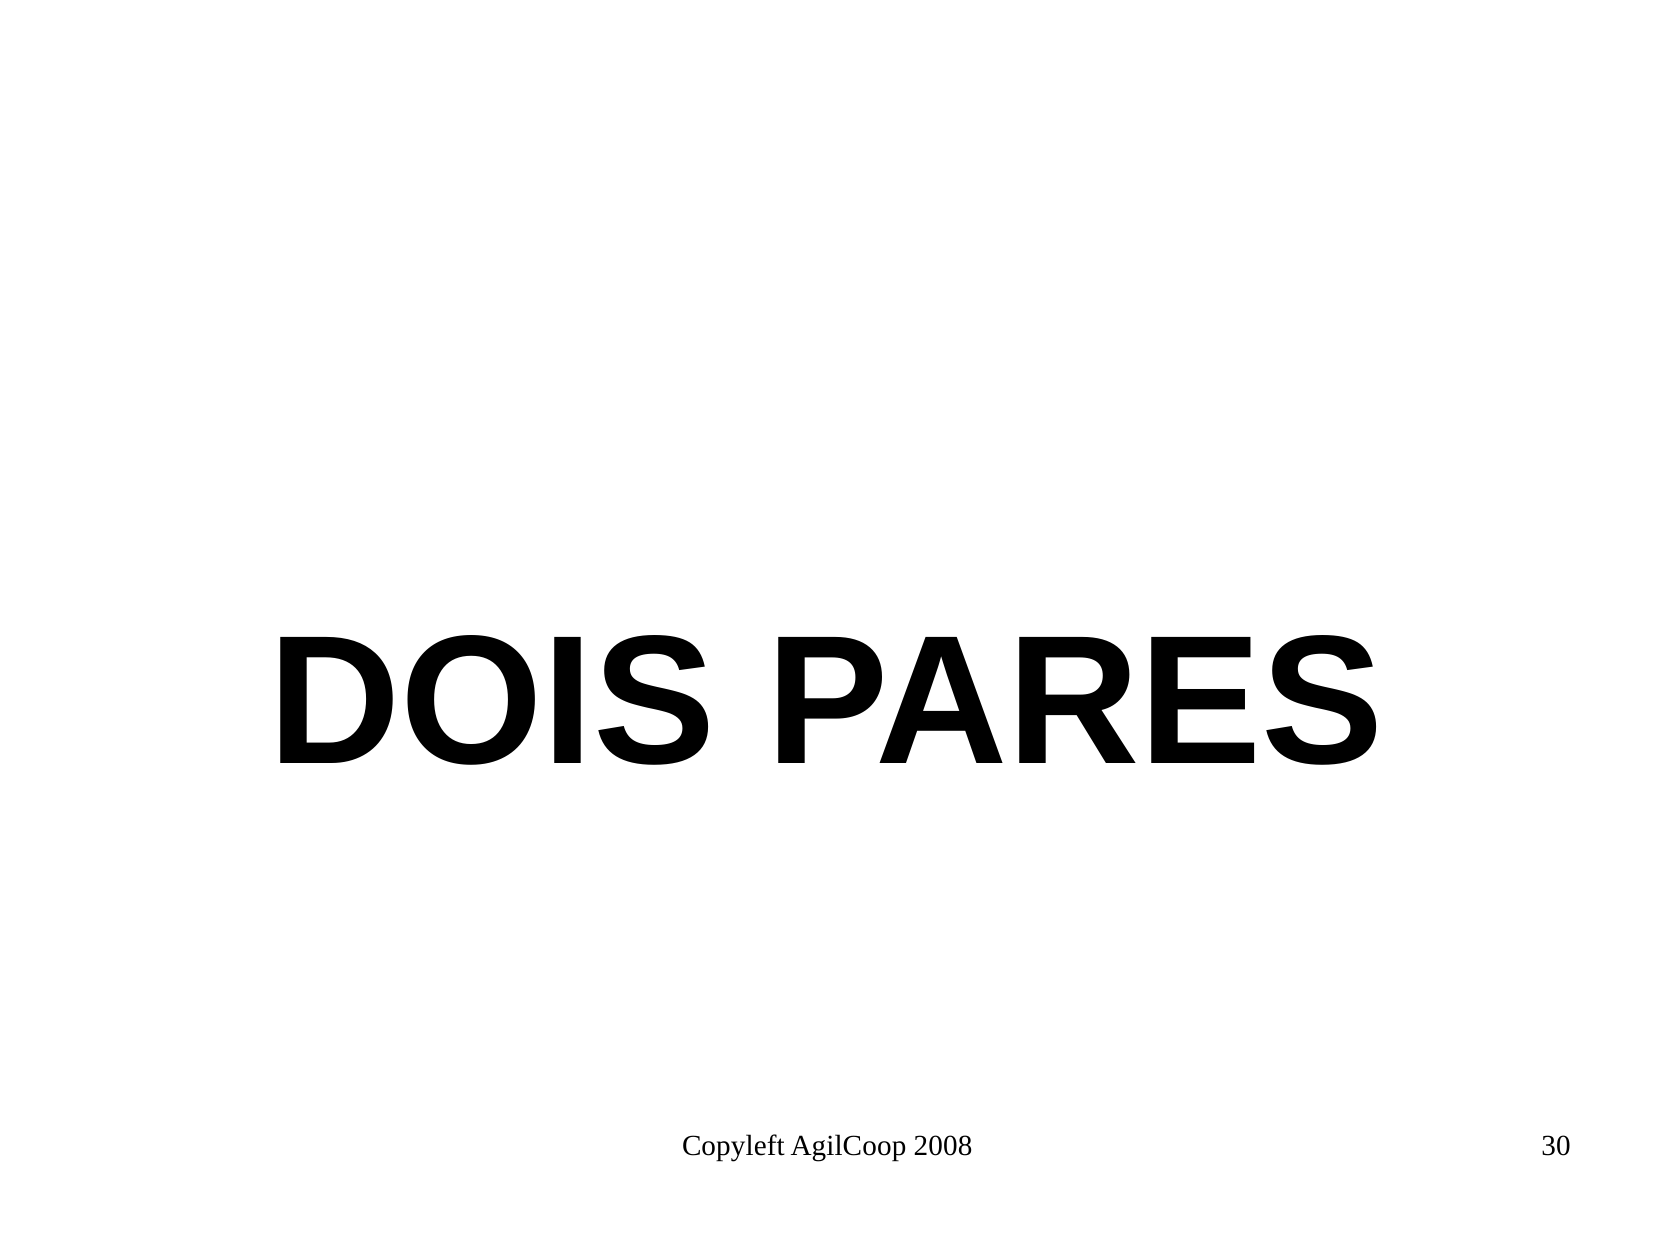

#
DOIS PARES
Copyleft AgilCoop 2008
30